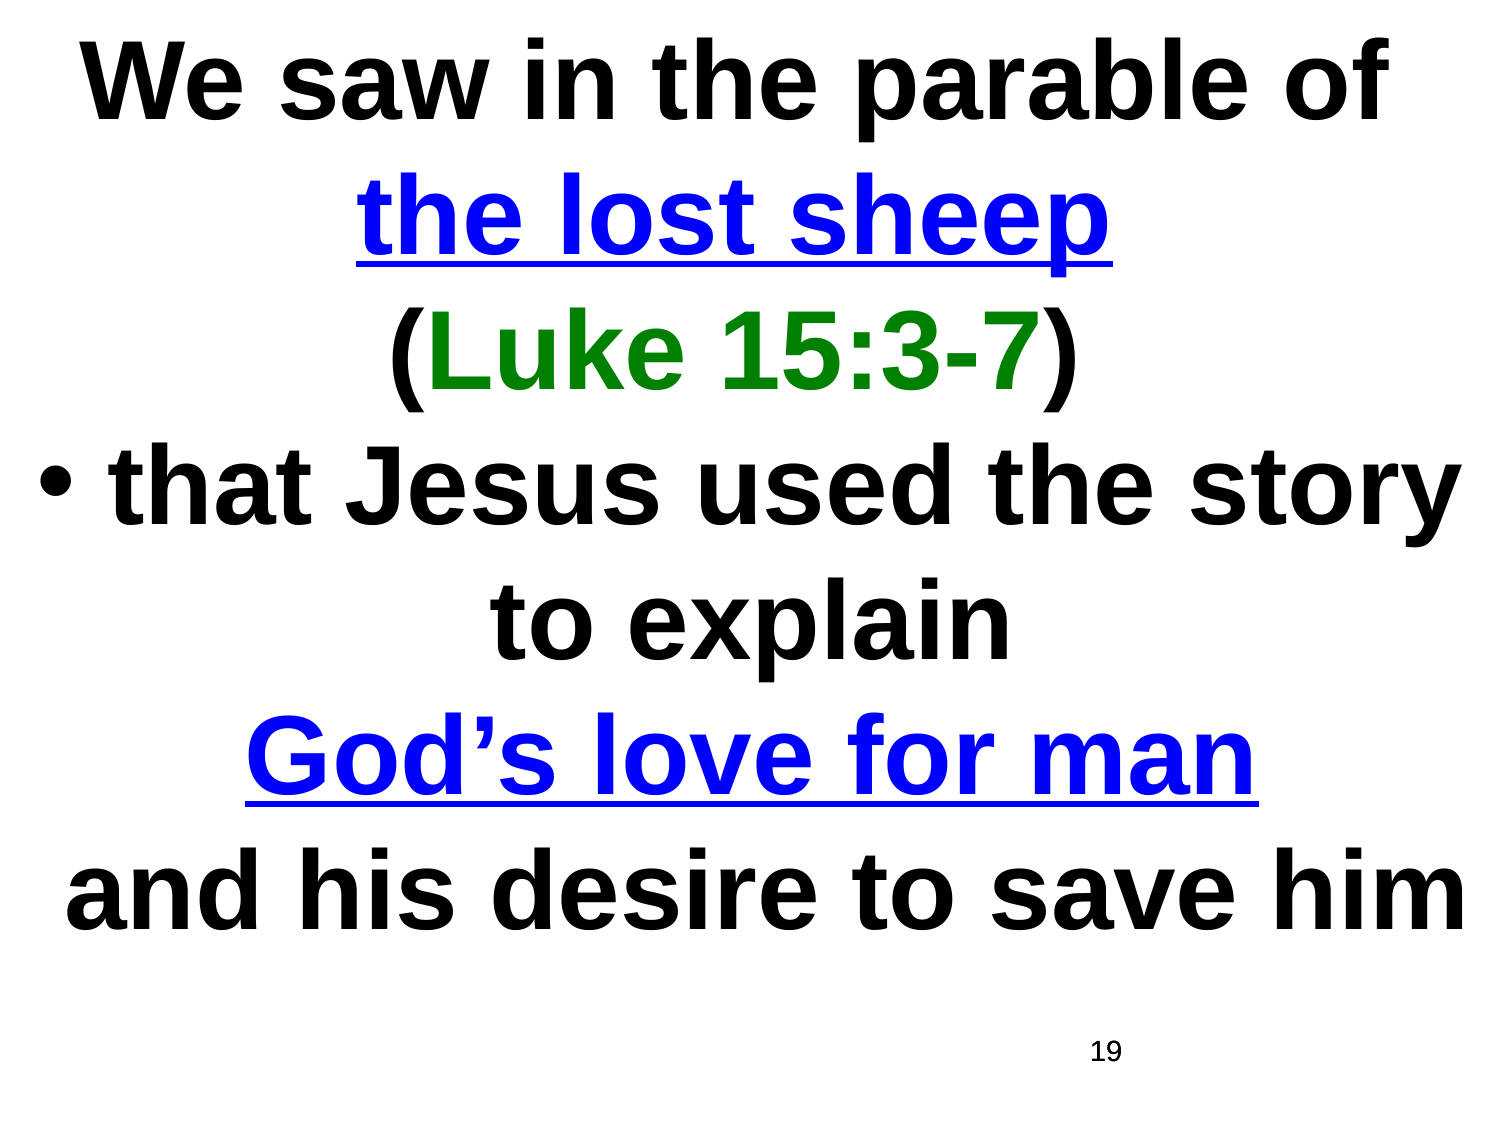

We saw in the parable of
the lost sheep
(Luke 15:3-7)
 that Jesus used the story to explain
God’s love for man
and his desire to save him
19